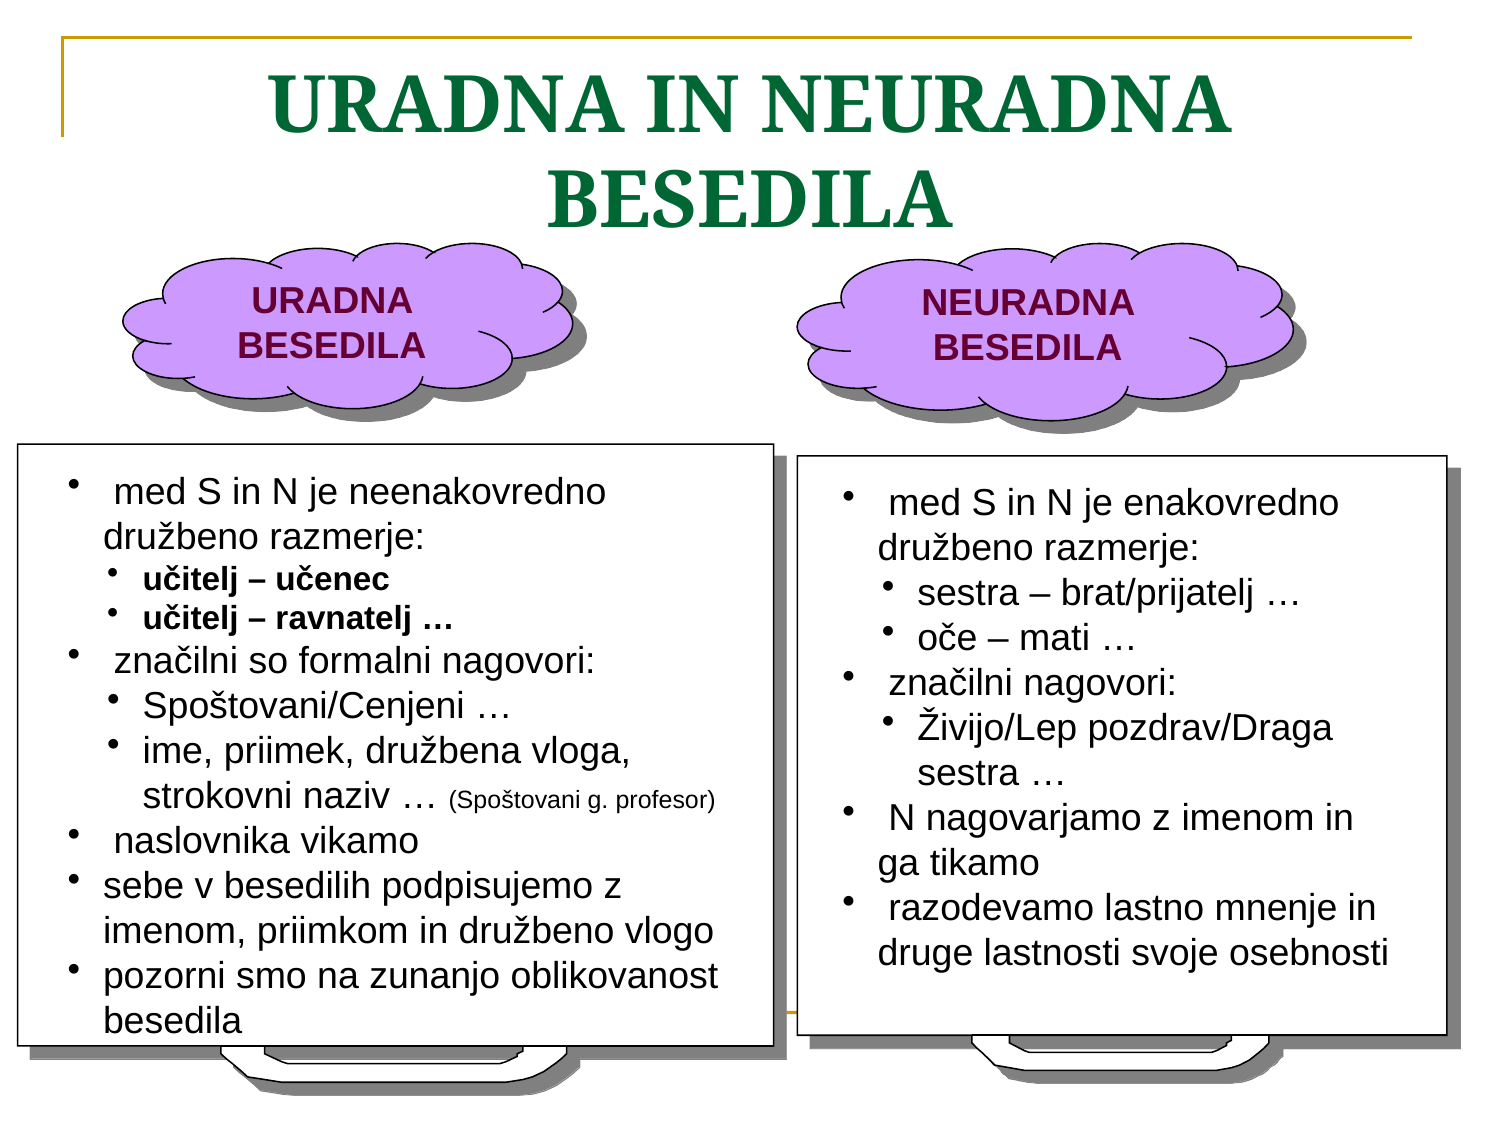

# URADNA IN NEURADNA BESEDILA
URADNA BESEDILA
NEURADNA BESEDILA
 med S in N je neenakovredno družbeno razmerje:
učitelj – učenec
učitelj – ravnatelj …
 značilni so formalni nagovori:
Spoštovani/Cenjeni …
ime, priimek, družbena vloga, strokovni naziv … (Spoštovani g. profesor)
 naslovnika vikamo
sebe v besedilih podpisujemo z imenom, priimkom in družbeno vlogo
pozorni smo na zunanjo oblikovanost besedila
 med S in N je enakovredno družbeno razmerje:
sestra – brat/prijatelj …
oče – mati …
 značilni nagovori:
Živijo/Lep pozdrav/Draga sestra …
 N nagovarjamo z imenom in ga tikamo
 razodevamo lastno mnenje in druge lastnosti svoje osebnosti